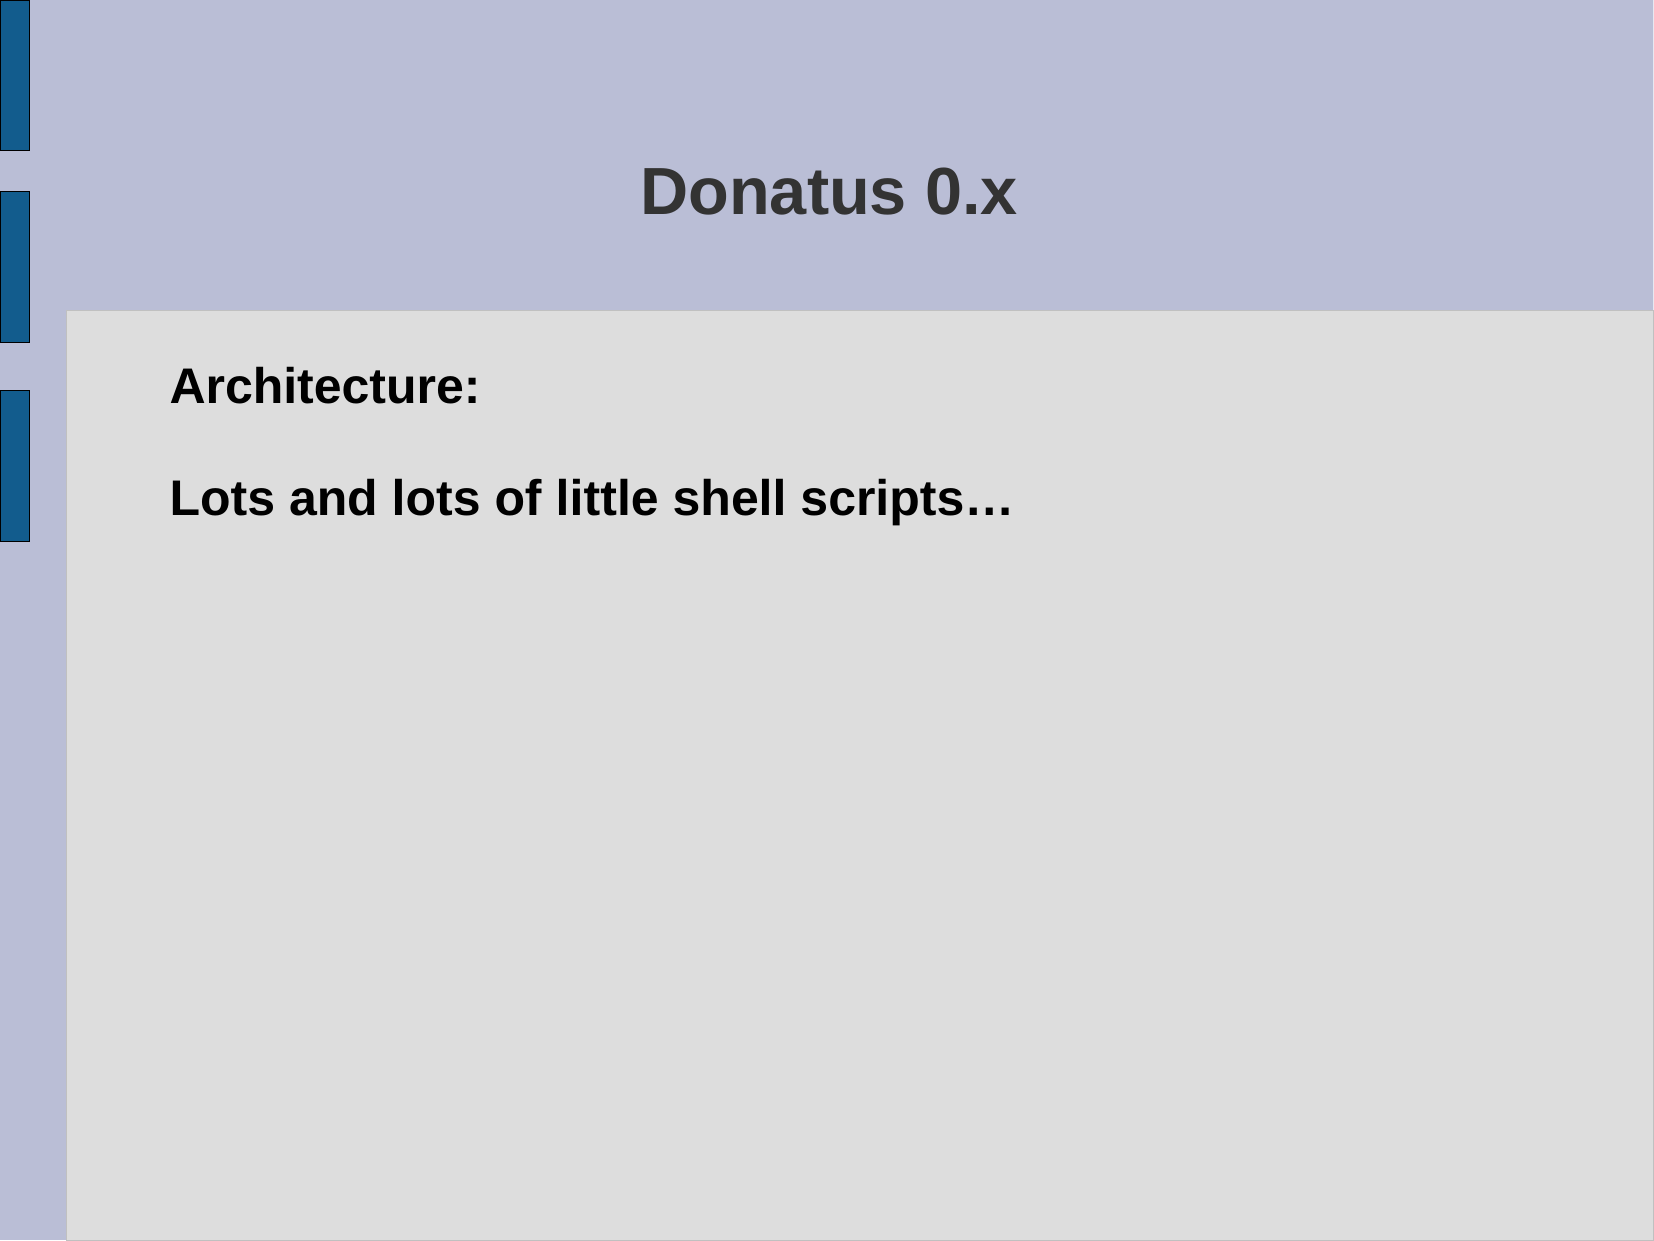

# Donatus 0.x
Architecture:
Lots and lots of little shell scripts…